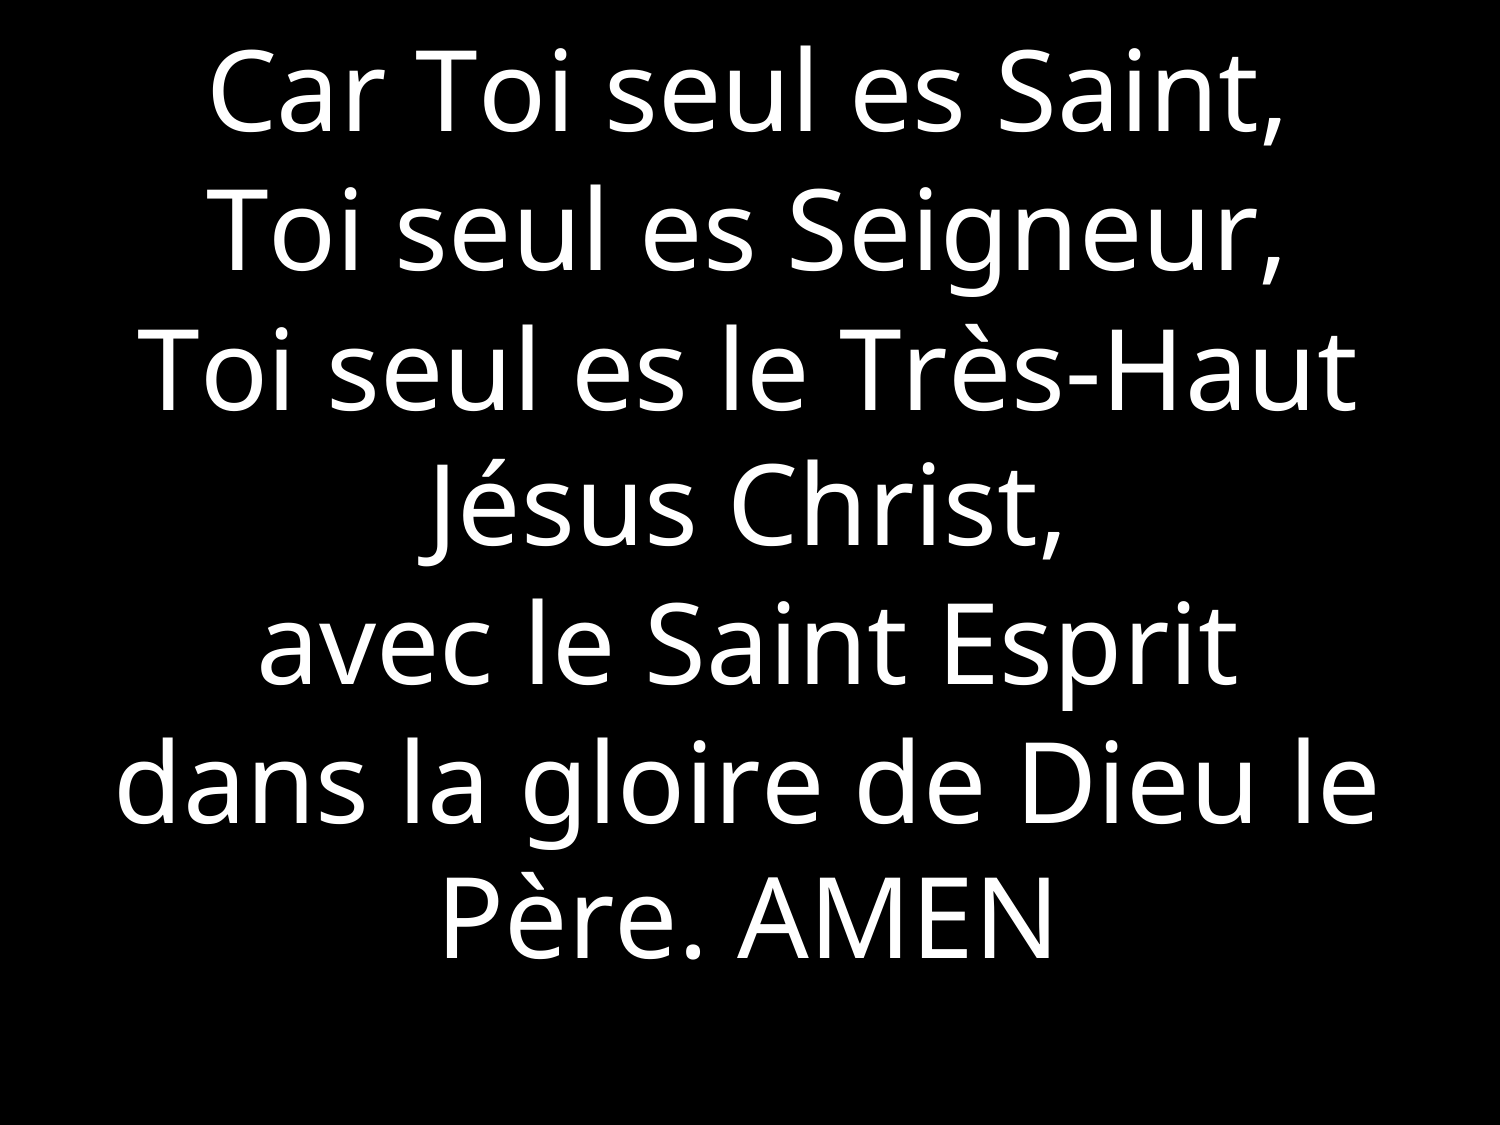

Car Toi seul es Saint,
Toi seul es Seigneur,
Toi seul es le Très-Haut Jésus Christ,
avec le Saint Esprit
dans la gloire de Dieu le Père. AMEN